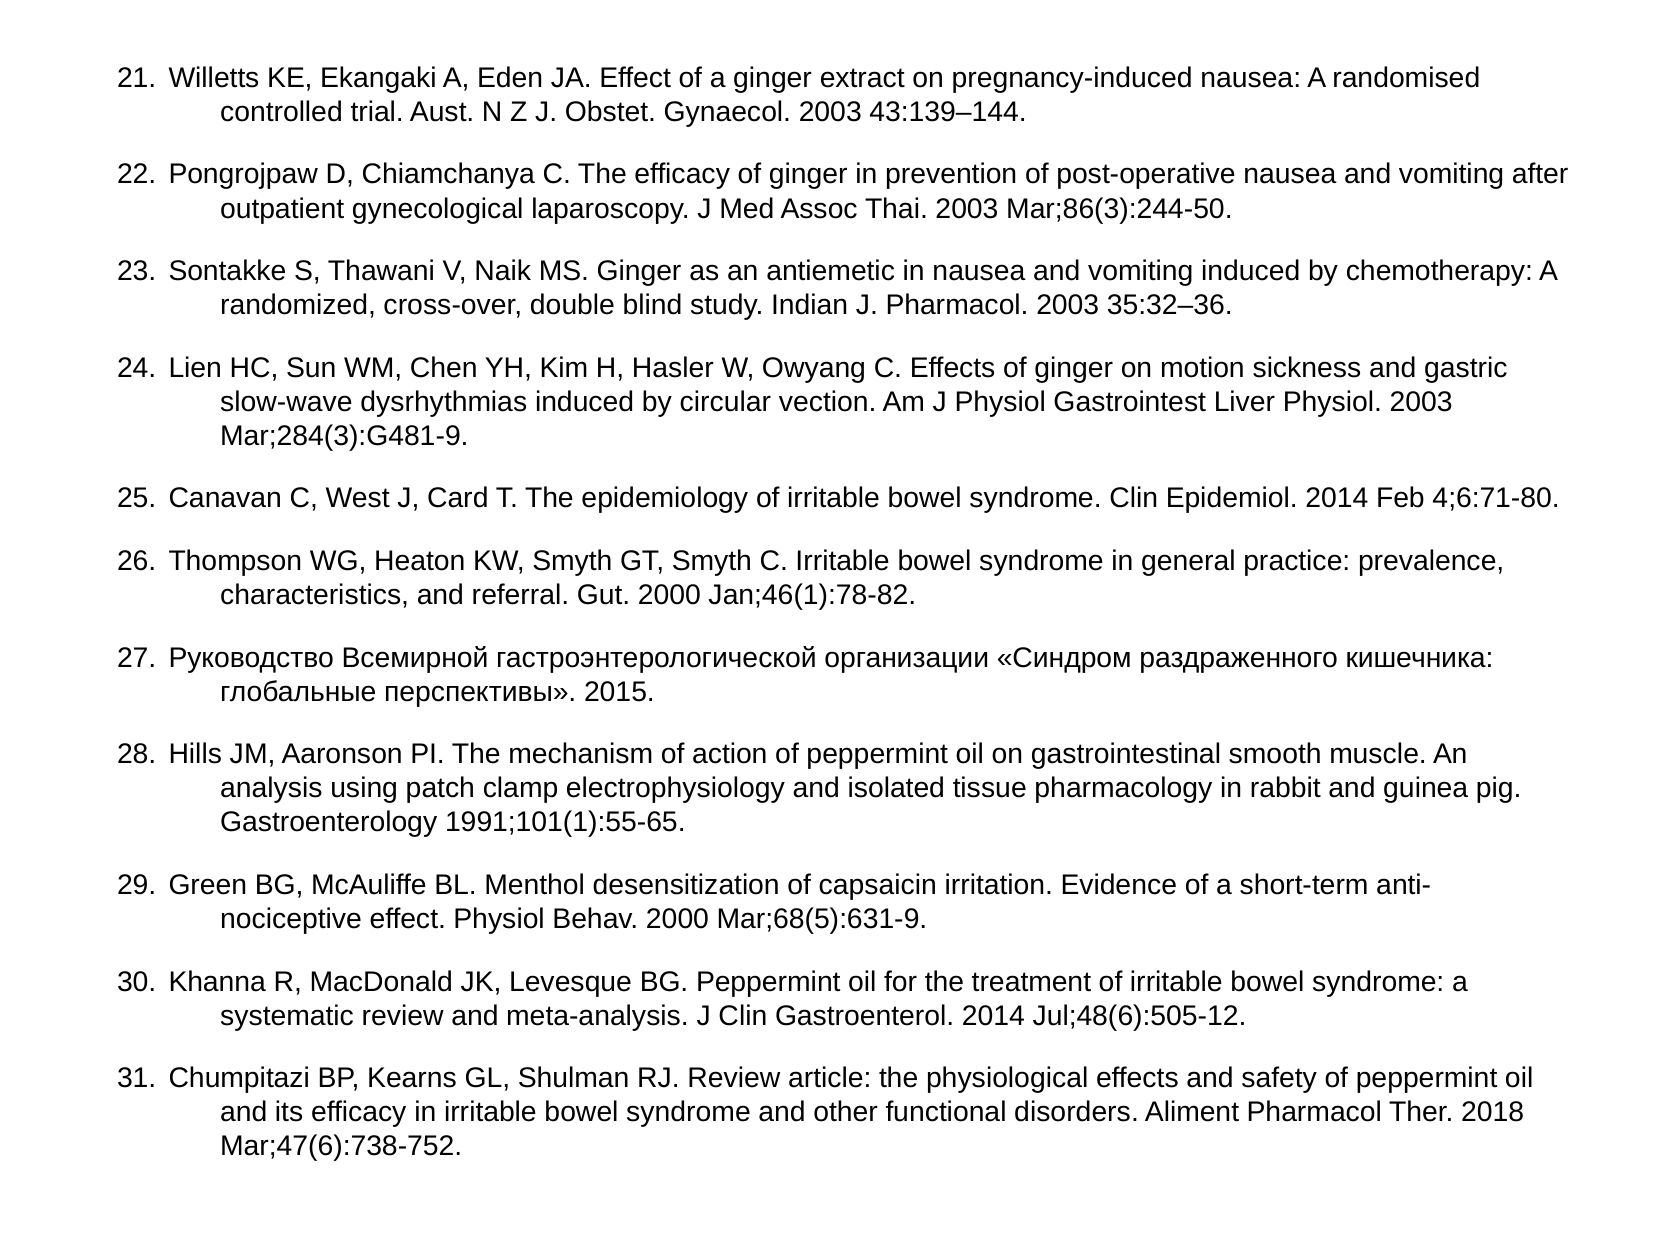

# Willetts KE, Ekangaki A, Eden JA. Effect of a ginger extract on pregnancy-induced nausea: A randomised controlled trial. Aust. N Z J. Obstet. Gynaecol. 2003 43:139–144.
Pongrojpaw D, Chiamchanya C. The efficacy of ginger in prevention of post-operative nausea and vomiting after outpatient gynecological laparoscopy. J Med Assoc Thai. 2003 Mar;86(3):244-50.
Sontakke S, Thawani V, Naik MS. Ginger as an antiemetic in nausea and vomiting induced by chemotherapy: A randomized, cross-over, double blind study. Indian J. Pharmacol. 2003 35:32–36.
Lien HC, Sun WM, Chen YH, Kim H, Hasler W, Owyang C. Effects of ginger on motion sickness and gastric slow-wave dysrhythmias induced by circular vection. Am J Physiol Gastrointest Liver Physiol. 2003 Mar;284(3):G481-9.
Canavan C, West J, Card T. The epidemiology of irritable bowel syndrome. Clin Epidemiol. 2014 Feb 4;6:71-80.
Thompson WG, Heaton KW, Smyth GT, Smyth C. Irritable bowel syndrome in general practice: prevalence, characteristics, and referral. Gut. 2000 Jan;46(1):78-82.
Руководство Всемирной гастроэнтерологической организации «Синдром раздраженного кишечника: глобальные перспективы». 2015.
Hills JM, Aaronson PI. The mechanism of action of peppermint oil on gastrointestinal smooth muscle. An analysis using patch clamp electrophysiology and isolated tissue pharmacology in rabbit and guinea pig. Gastroenterology 1991;101(1):55-65.
Green BG, McAuliffe BL. Menthol desensitization of capsaicin irritation. Evidence of a short-term anti-nociceptive effect. Physiol Behav. 2000 Mar;68(5):631-9.
Khanna R, MacDonald JK, Levesque BG. Peppermint oil for the treatment of irritable bowel syndrome: a systematic review and meta-analysis. J Clin Gastroenterol. 2014 Jul;48(6):505-12.
Chumpitazi BP, Kearns GL, Shulman RJ. Review article: the physiological effects and safety of peppermint oil and its efficacy in irritable bowel syndrome and other functional disorders. Aliment Pharmacol Ther. 2018 Mar;47(6):738-752.